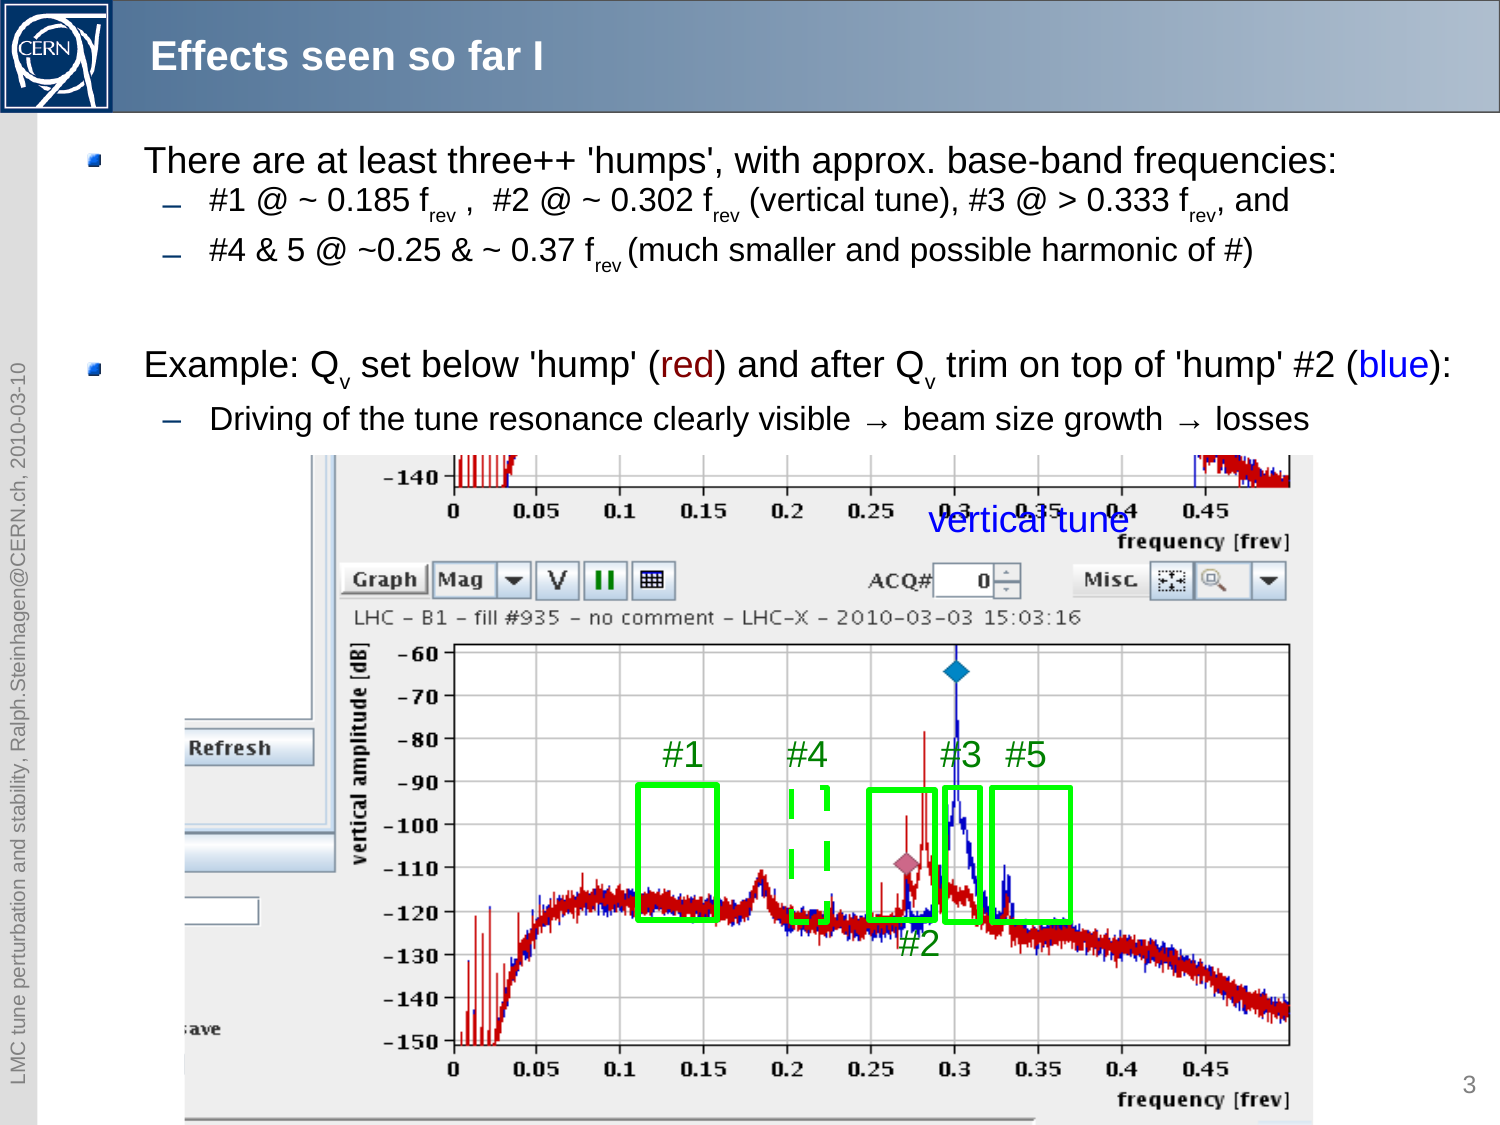

# Effects seen so far I
There are at least three++ 'humps', with approx. base-band frequencies:
#1 @ ~ 0.185 frev , #2 @ ~ 0.302 frev (vertical tune), #3 @ > 0.333 frev, and
#4 & 5 @ ~0.25 & ~ 0.37 frev (much smaller and possible harmonic of #)
Example: Qv set below 'hump' (red) and after Qv trim on top of 'hump' #2 (blue):
Driving of the tune resonance clearly visible → beam size growth → losses
vertical tune
#1
#4
#3
#5
#2